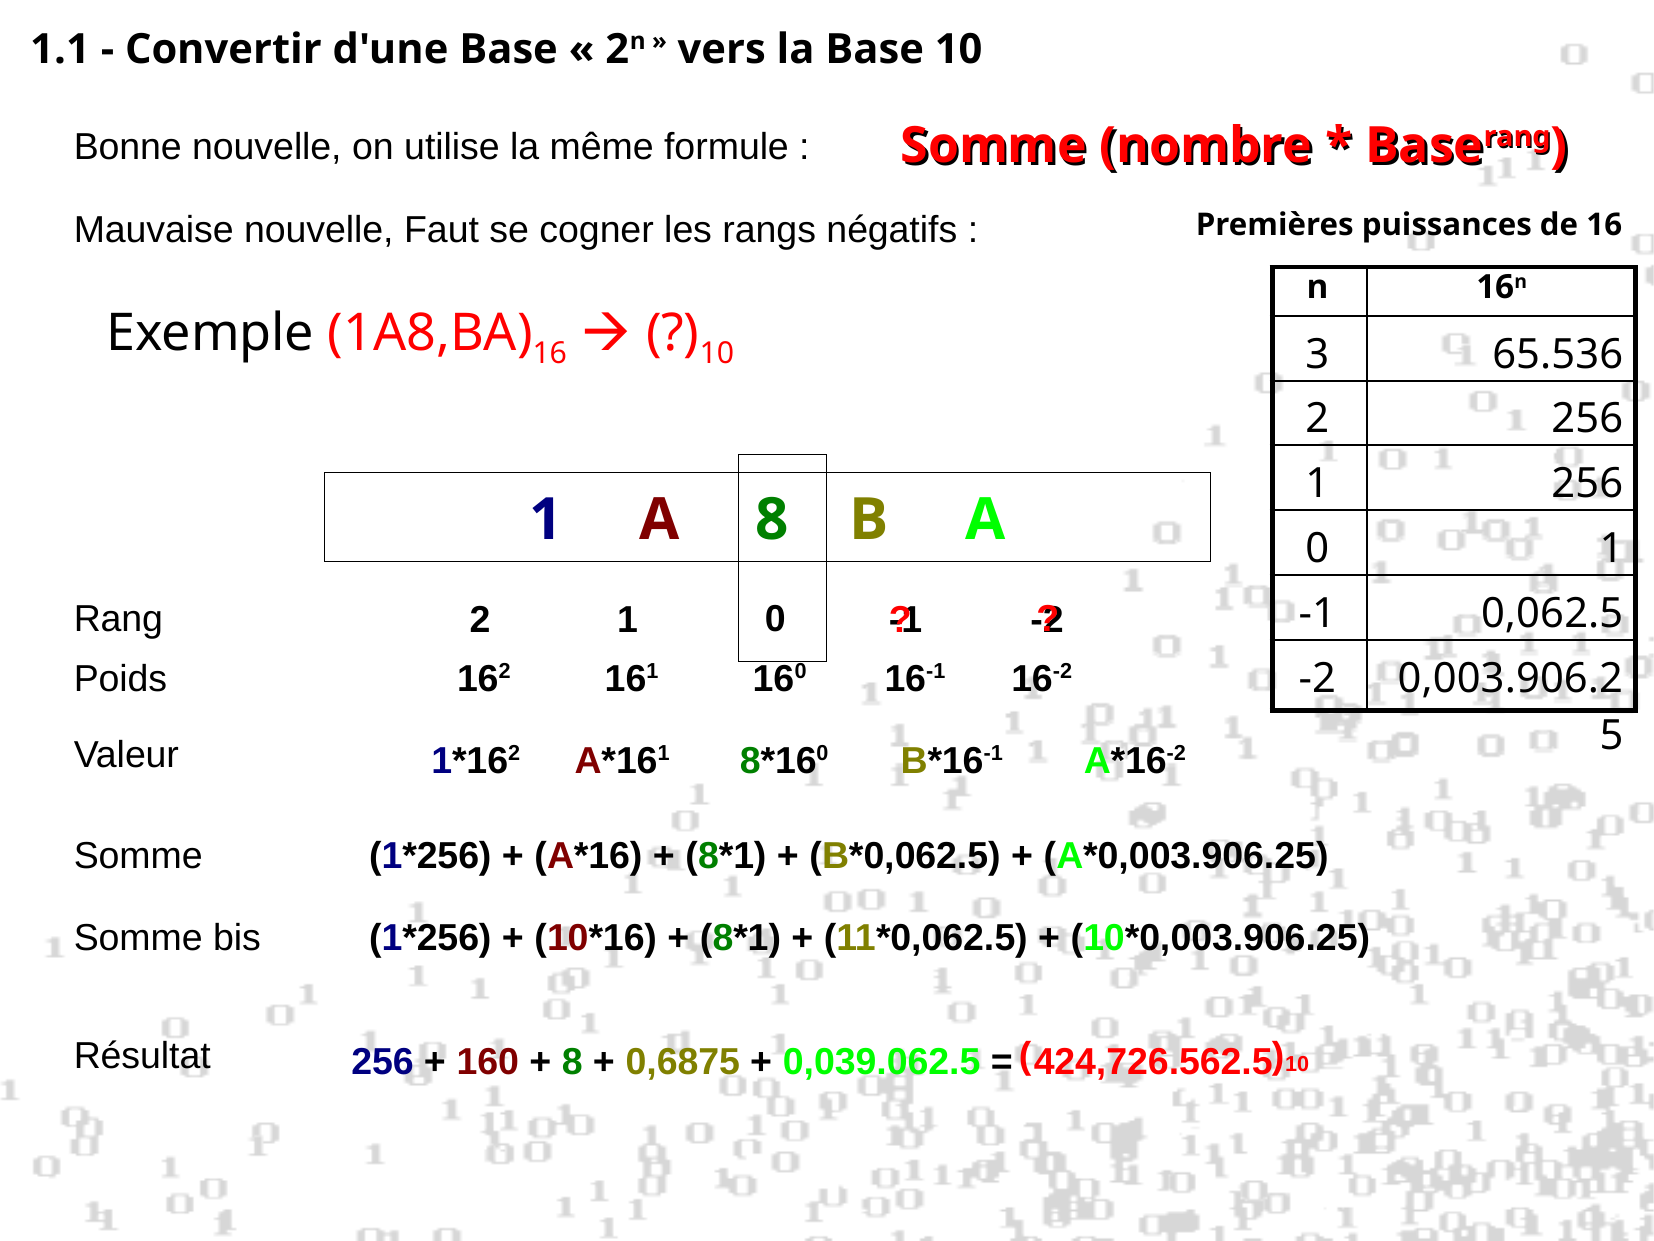

1.1 - Convertir d'une Base « 2n » vers la Base 10
Somme (nombre * Baserang)
Bonne nouvelle, on utilise la même formule :
Premières puissances de 16
Mauvaise nouvelle, Faut se cogner les rangs négatifs :
n
16n
3
65.536
2
256
1
256
0
1
-1
0,062.5
-2
0,003.906.25
Exemple (1A8,BA)16  (?)10
1 A 8 B A
Rang
0
?
1
-1
2
-2
?
Poids
 162 161 160 16-1 16-2
Valeur
 1*162
 A*161
 8*160
B*16-1
A*16-2
Somme
(1*256) + (A*16) + (8*1) + (B*0,062.5) + (A*0,003.906.25)
Somme bis
(1*256) + (10*16) + (8*1) + (11*0,062.5) + (10*0,003.906.25)
Résultat
( )10
256 + 160 + 8 + 0,6875 + 0,039.062.5 = 424,726.562.5